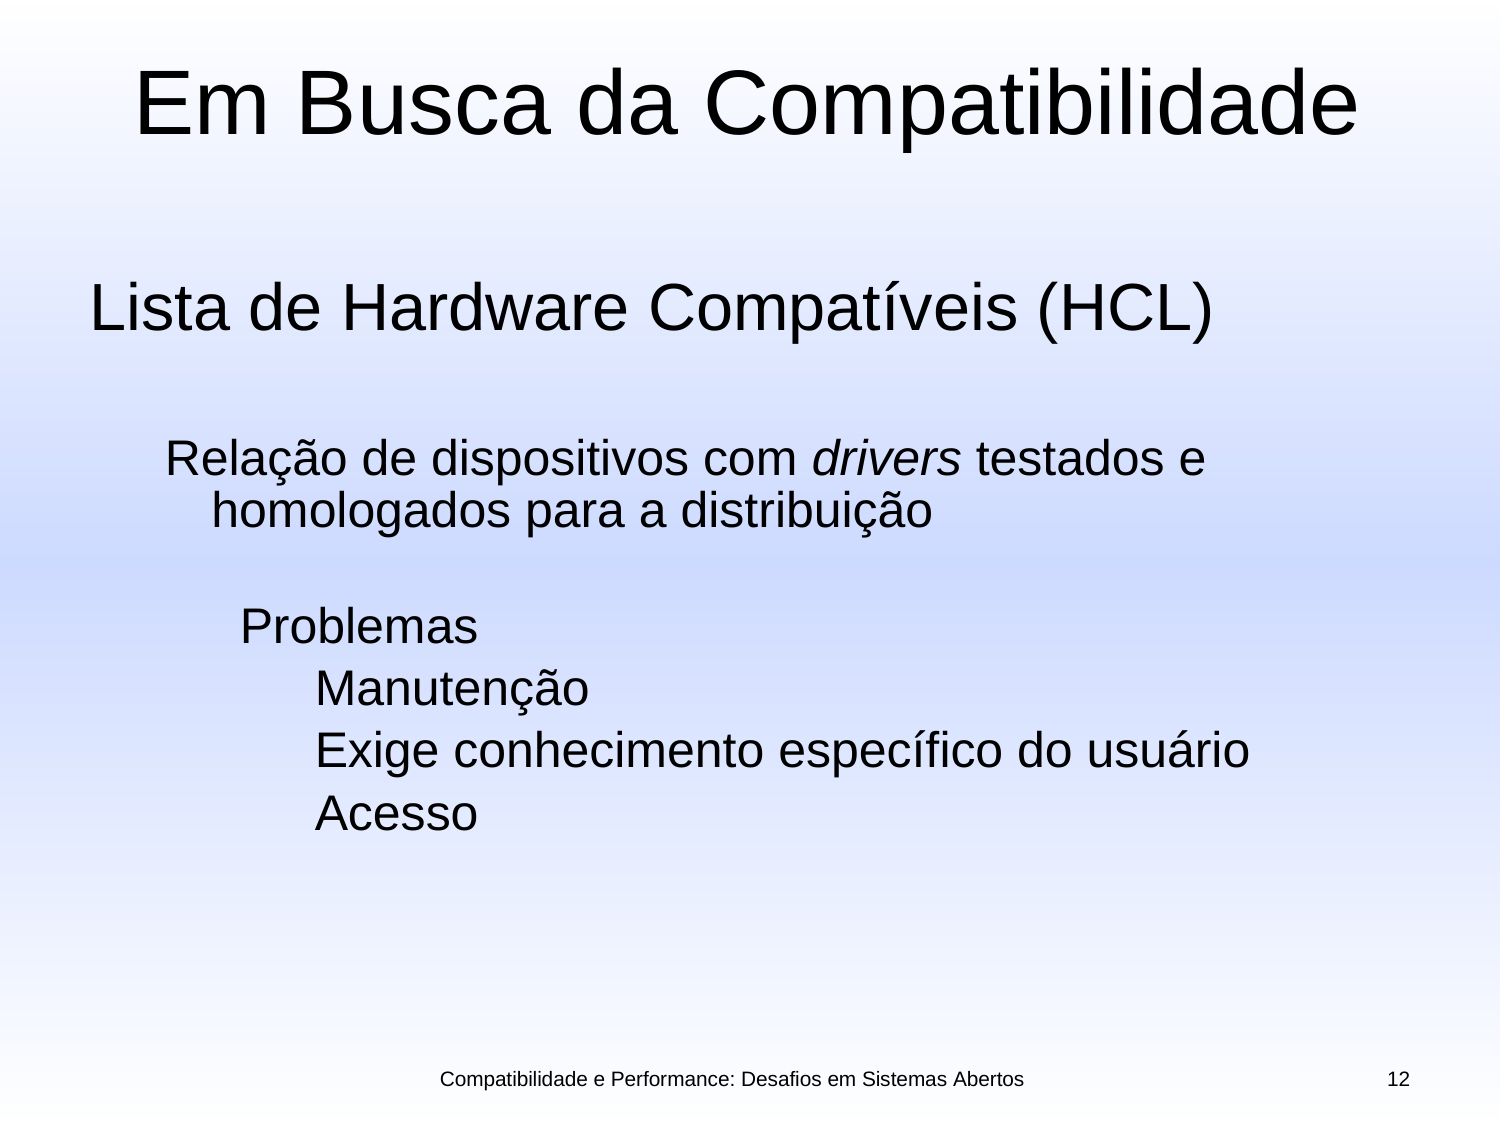

Em Busca da Compatibilidade
#
Lista de Hardware Compatíveis (HCL)
Relação de dispositivos com drivers testados e homologados para a distribuição
Problemas
Manutenção
Exige conhecimento específico do usuário
Acesso
Compatibilidade e Performance: Desafios em Sistemas Abertos
12